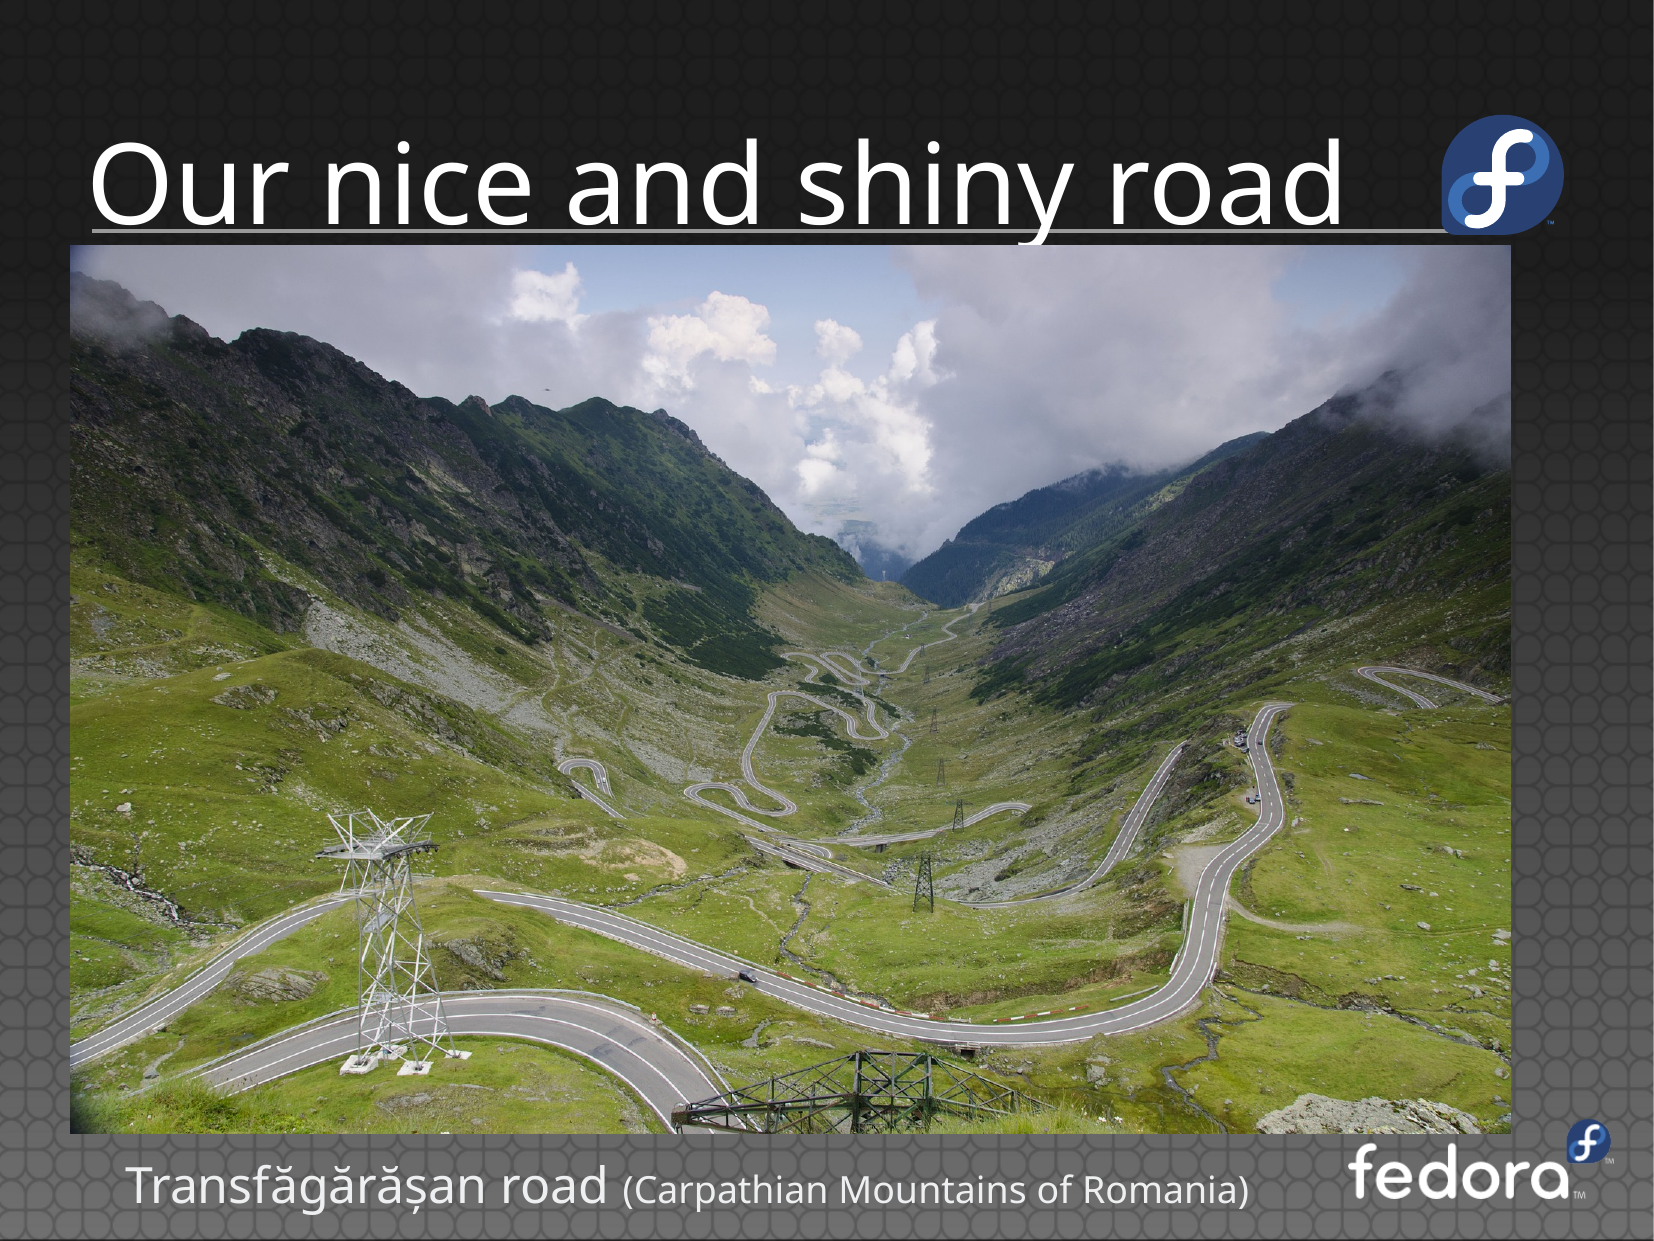

# Our nice and shiny road
Transfagarasan road (Carpates, Romania)
Transfăgărășan road (Carpathian Mountains of Romania)